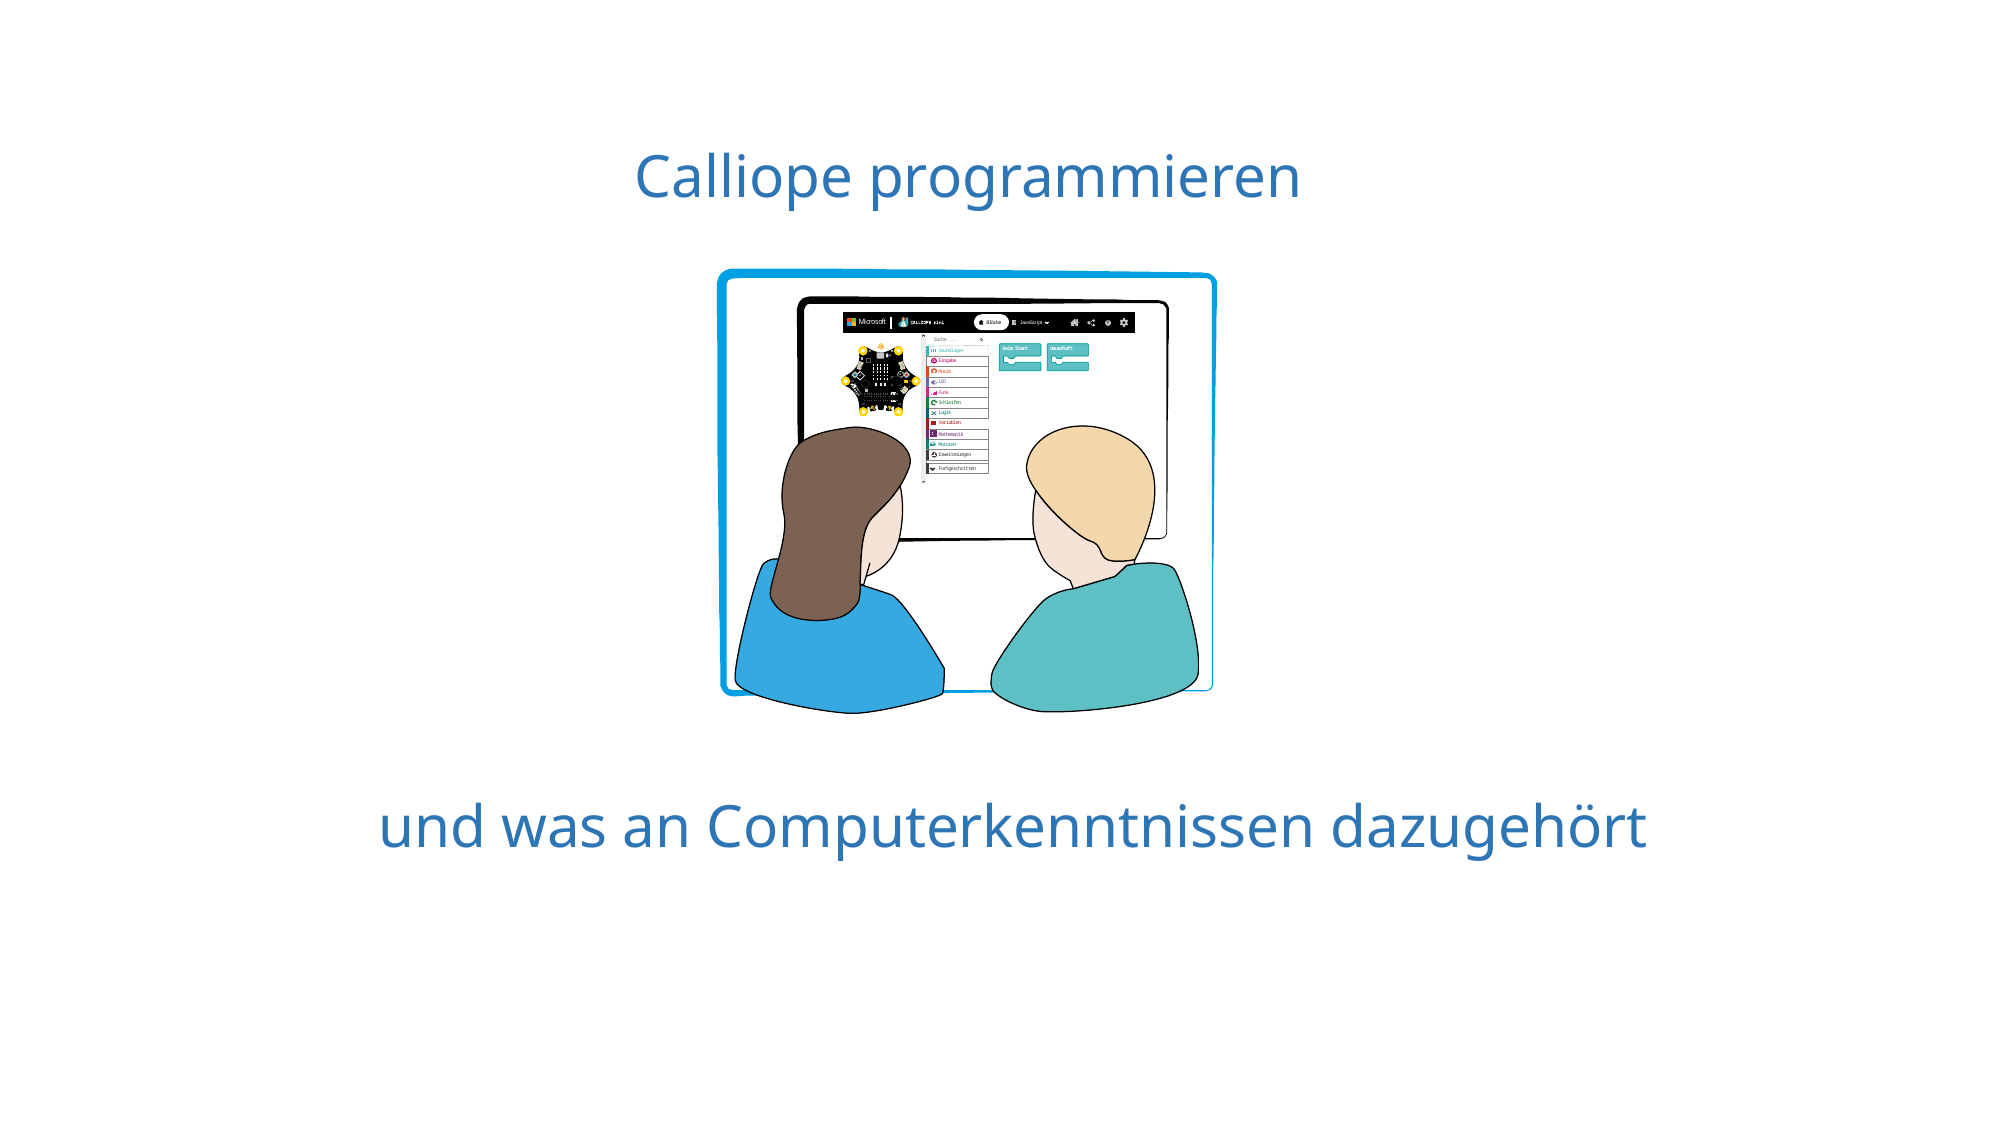

Calliope programmieren
 und was an Computerkenntnissen dazugehört